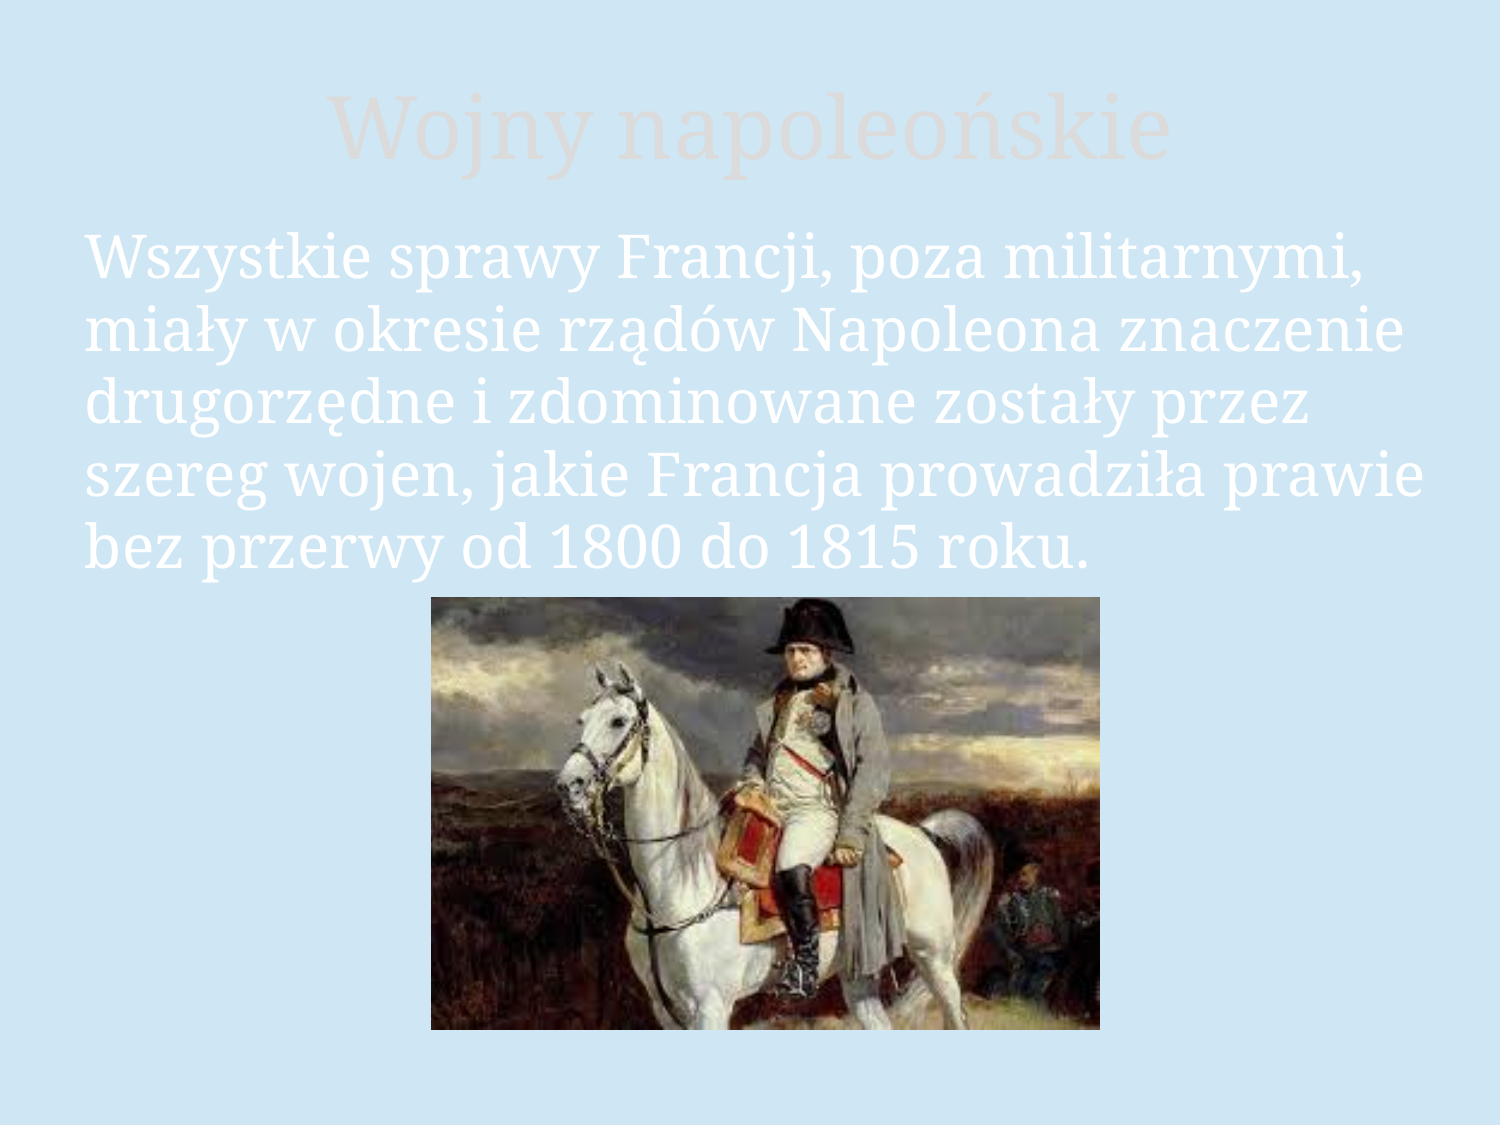

Wojny napoleońskie
# Wszystkie sprawy Francji, poza militarnymi, miały w okresie rządów Napoleona znaczenie drugorzędne i zdominowane zostały przez  szereg wojen, jakie Francja prowadziła prawie bez przerwy od 1800 do 1815 roku.